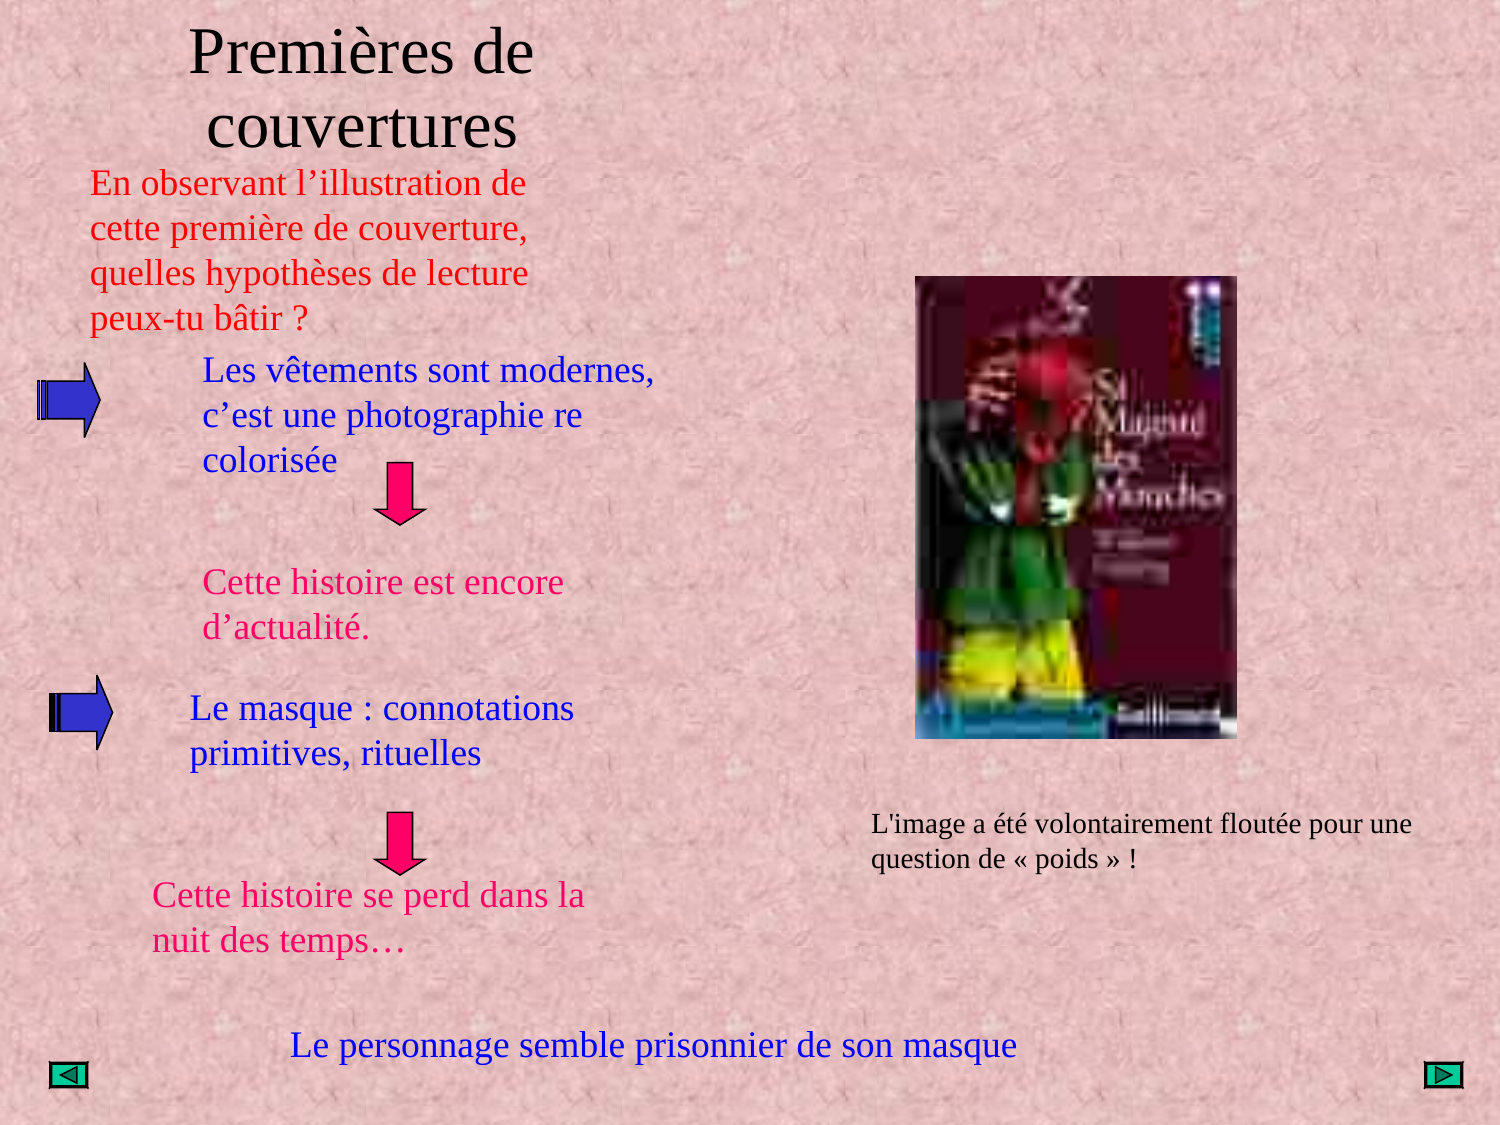

# Premières de couvertures
En observant l’illustration de cette première de couverture, quelles hypothèses de lecture peux-tu bâtir ?
Les vêtements sont modernes, c’est une photographie re colorisée
Cette histoire est encore d’actualité.
Le masque : connotations primitives, rituelles
L'image a été volontairement floutée pour une question de « poids » !
Cette histoire se perd dans la nuit des temps…
Le personnage semble prisonnier de son masque